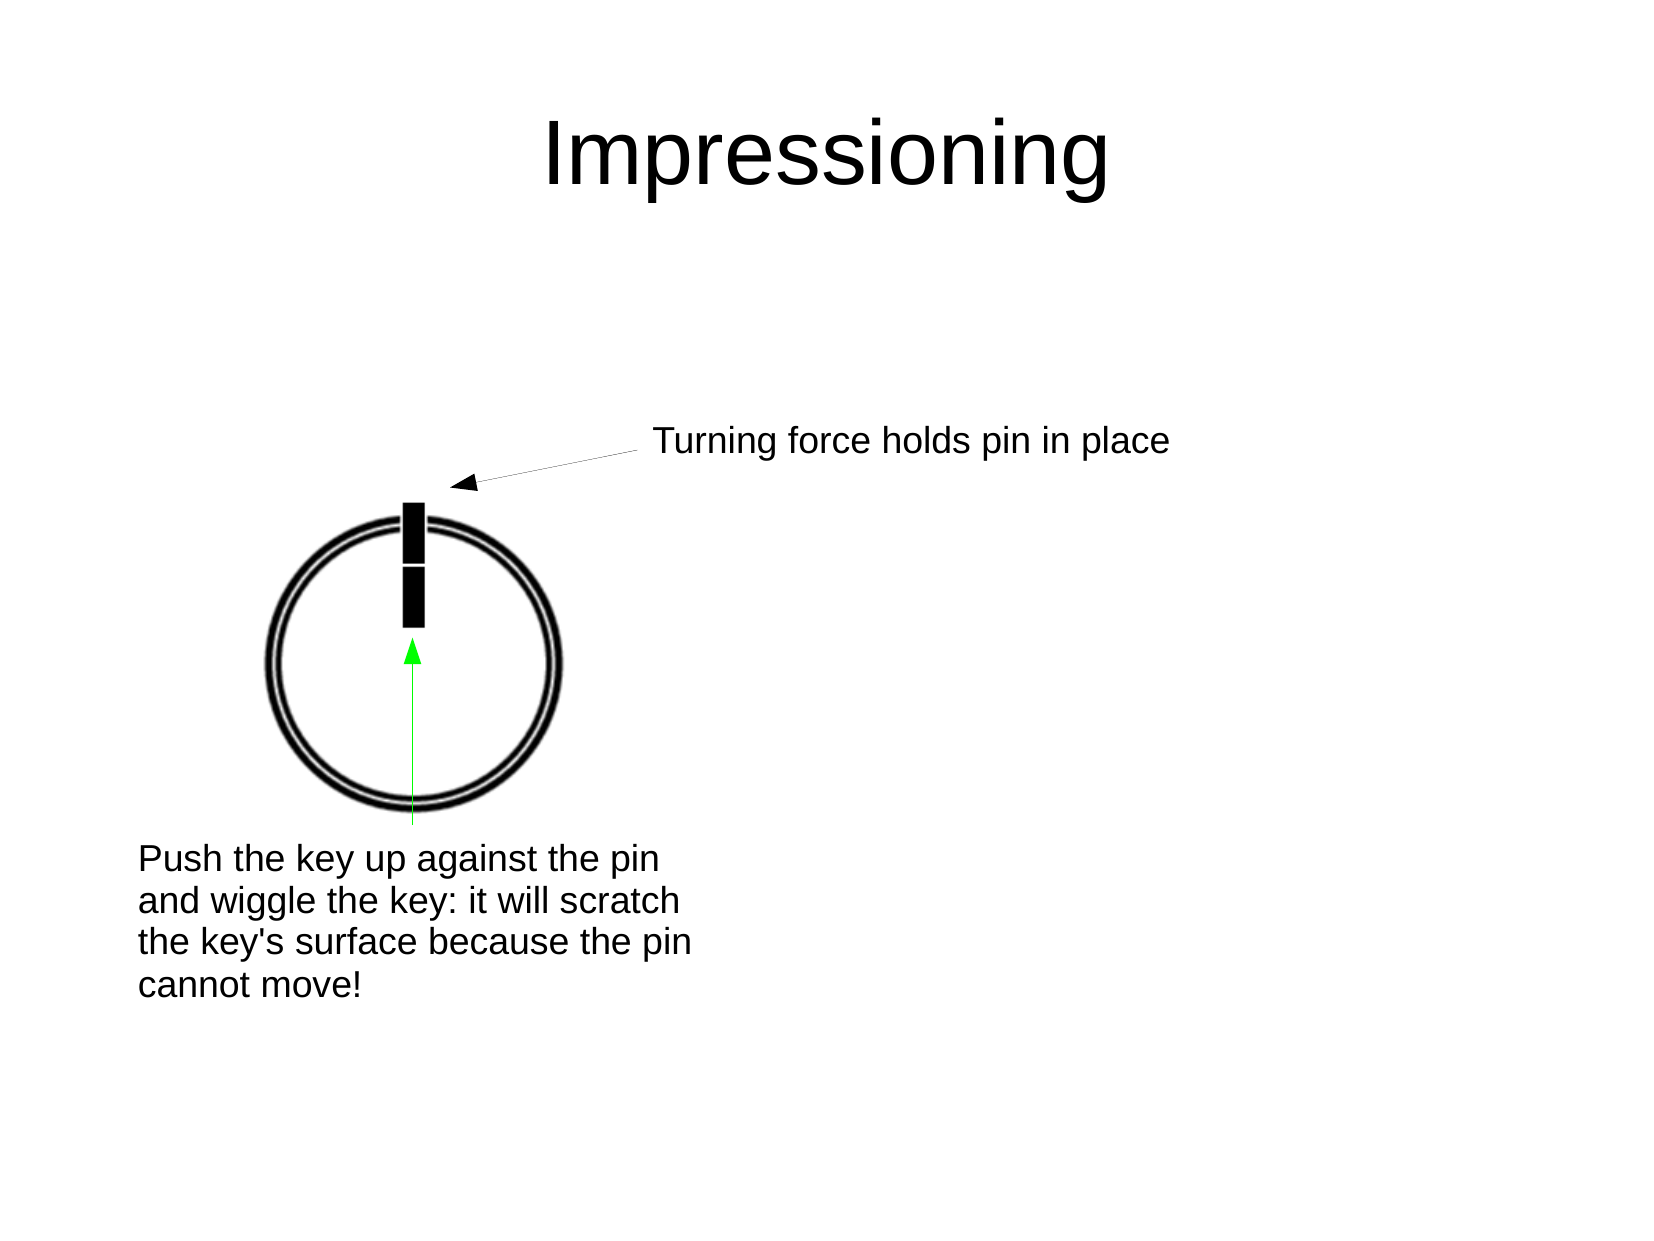

# Impressioning
Turning force holds pin in place
Push the key up against the pin
and wiggle the key: it will scratch the key's surface because the pin cannot move!